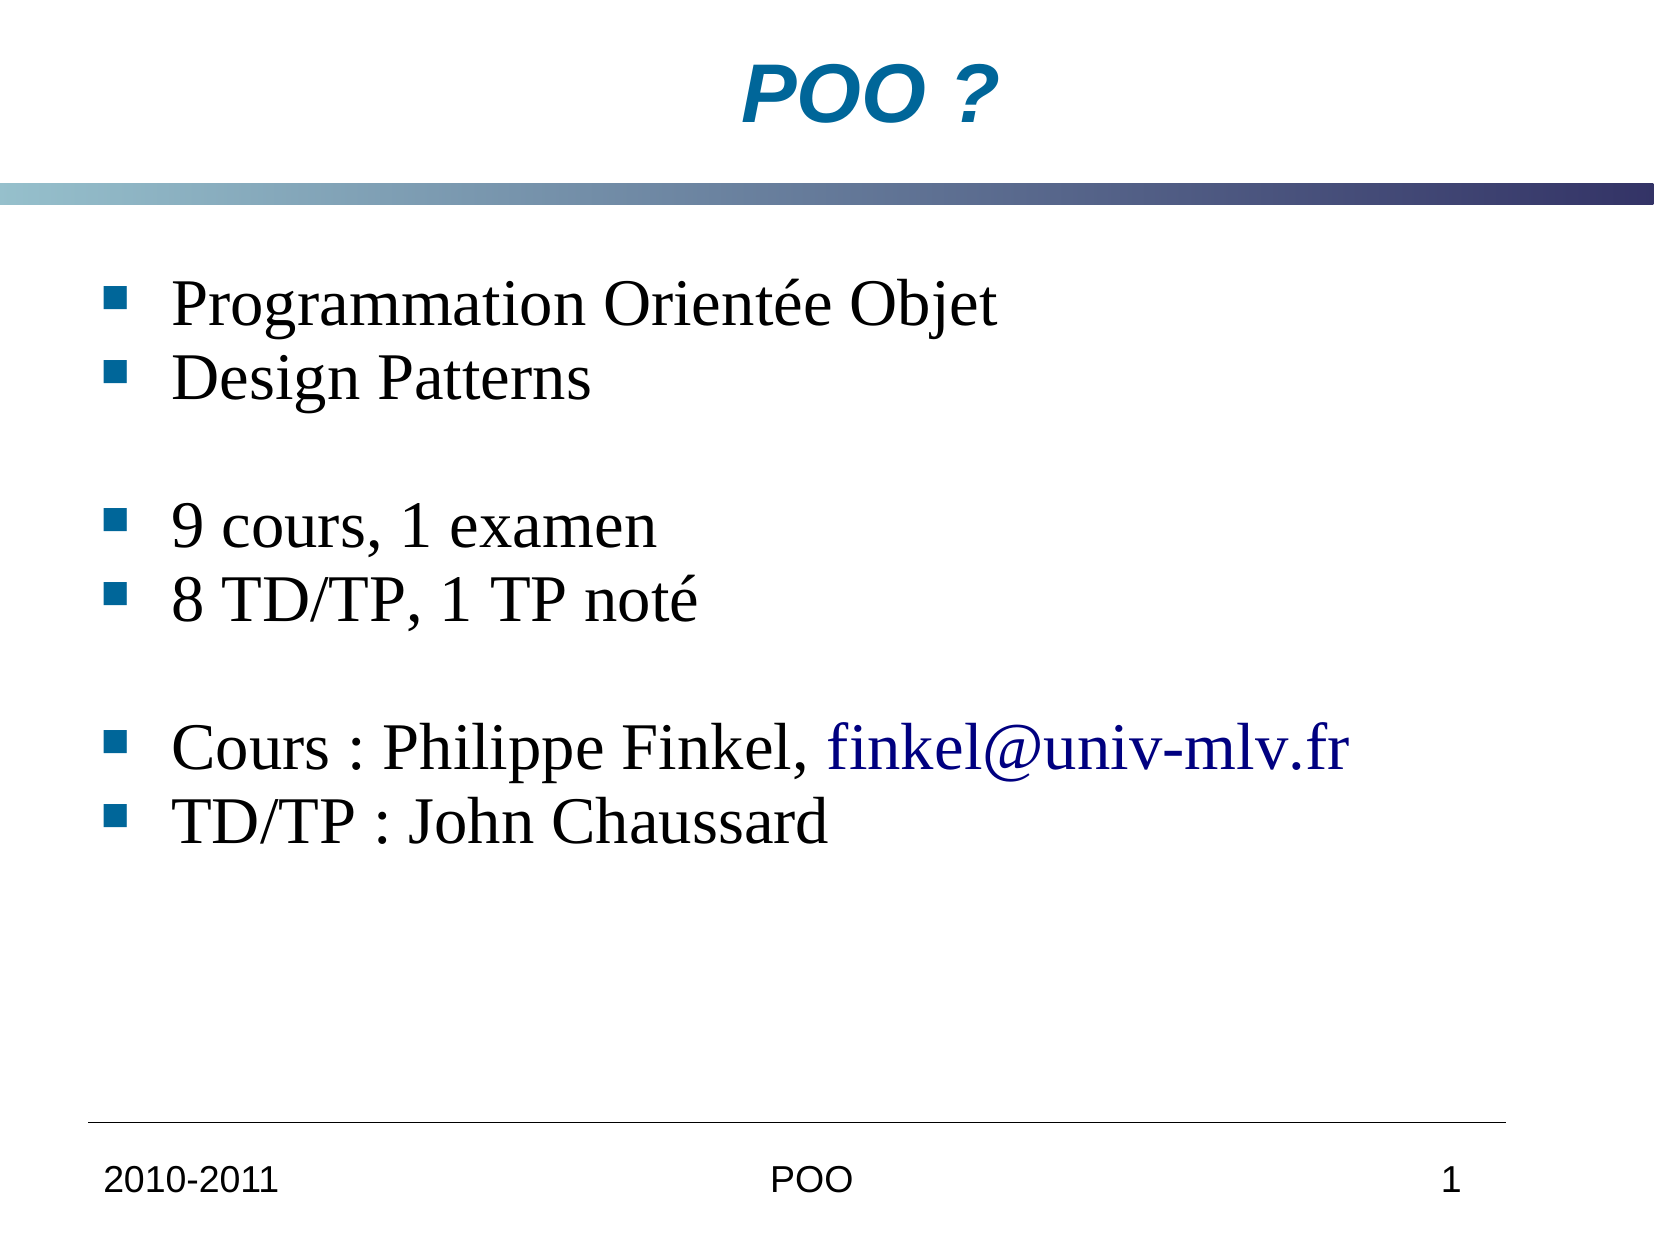

# POO ?
Programmation Orientée Objet
Design Patterns
9 cours, 1 examen
8 TD/TP, 1 TP noté
Cours : Philippe Finkel, finkel@univ-mlv.fr
TD/TP : John Chaussard